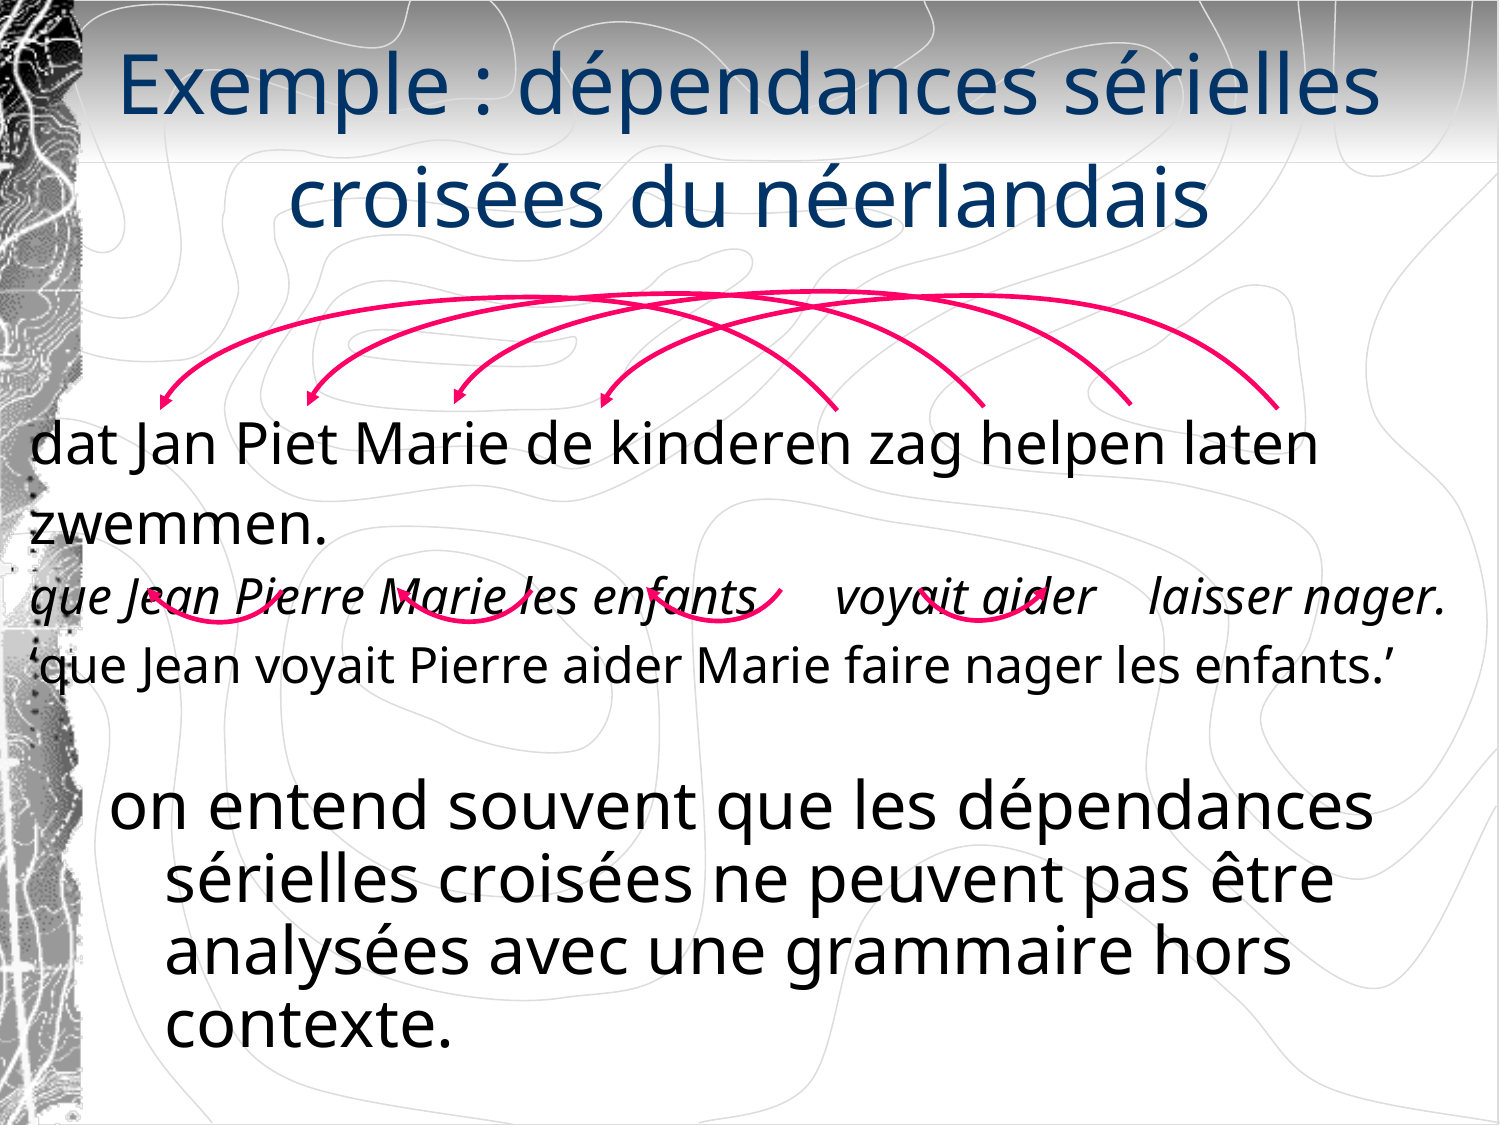

# Exemple : dépendances sérielles croisées du néerlandais
dat Jan Piet Marie de kinderen zag helpen laten zwemmen.
que Jean Pierre Marie les enfants voyait aider laisser nager.
‘que Jean voyait Pierre aider Marie faire nager les enfants.’
on entend souvent que les dépendances sérielles croisées ne peuvent pas être analysées avec une grammaire hors contexte.